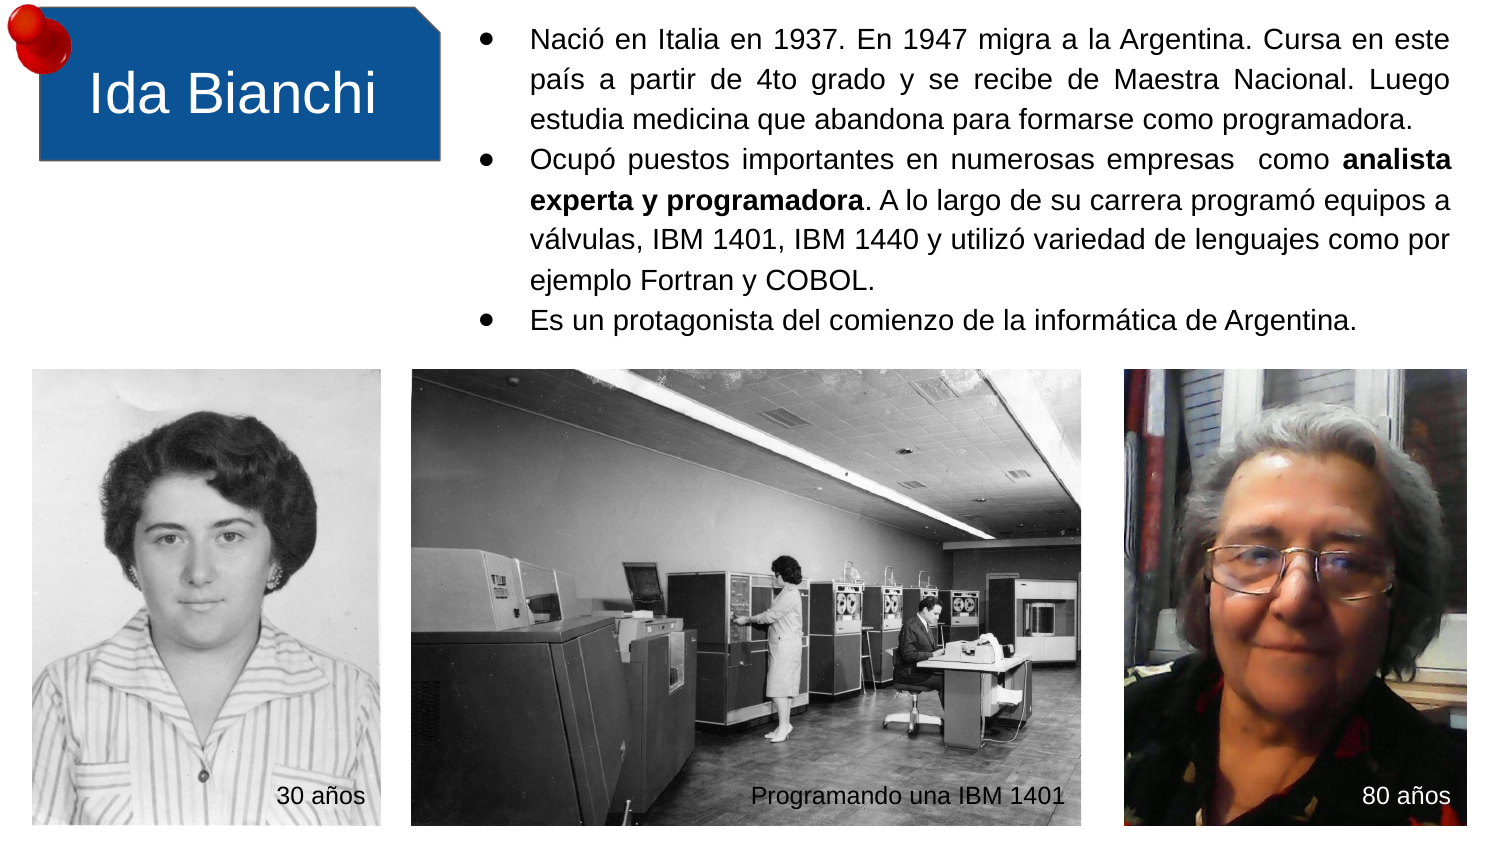

Nació en Italia en 1937. En 1947 migra a la Argentina. Cursa en este país a partir de 4to grado y se recibe de Maestra Nacional. Luego estudia medicina que abandona para formarse como programadora.
Ocupó puestos importantes en numerosas empresas como analista experta y programadora. A lo largo de su carrera programó equipos a válvulas, IBM 1401, IBM 1440 y utilizó variedad de lenguajes como por ejemplo Fortran y COBOL.
Es un protagonista del comienzo de la informática de Argentina.
Ida Bianchi
30 años
Programando una IBM 1401
80 años